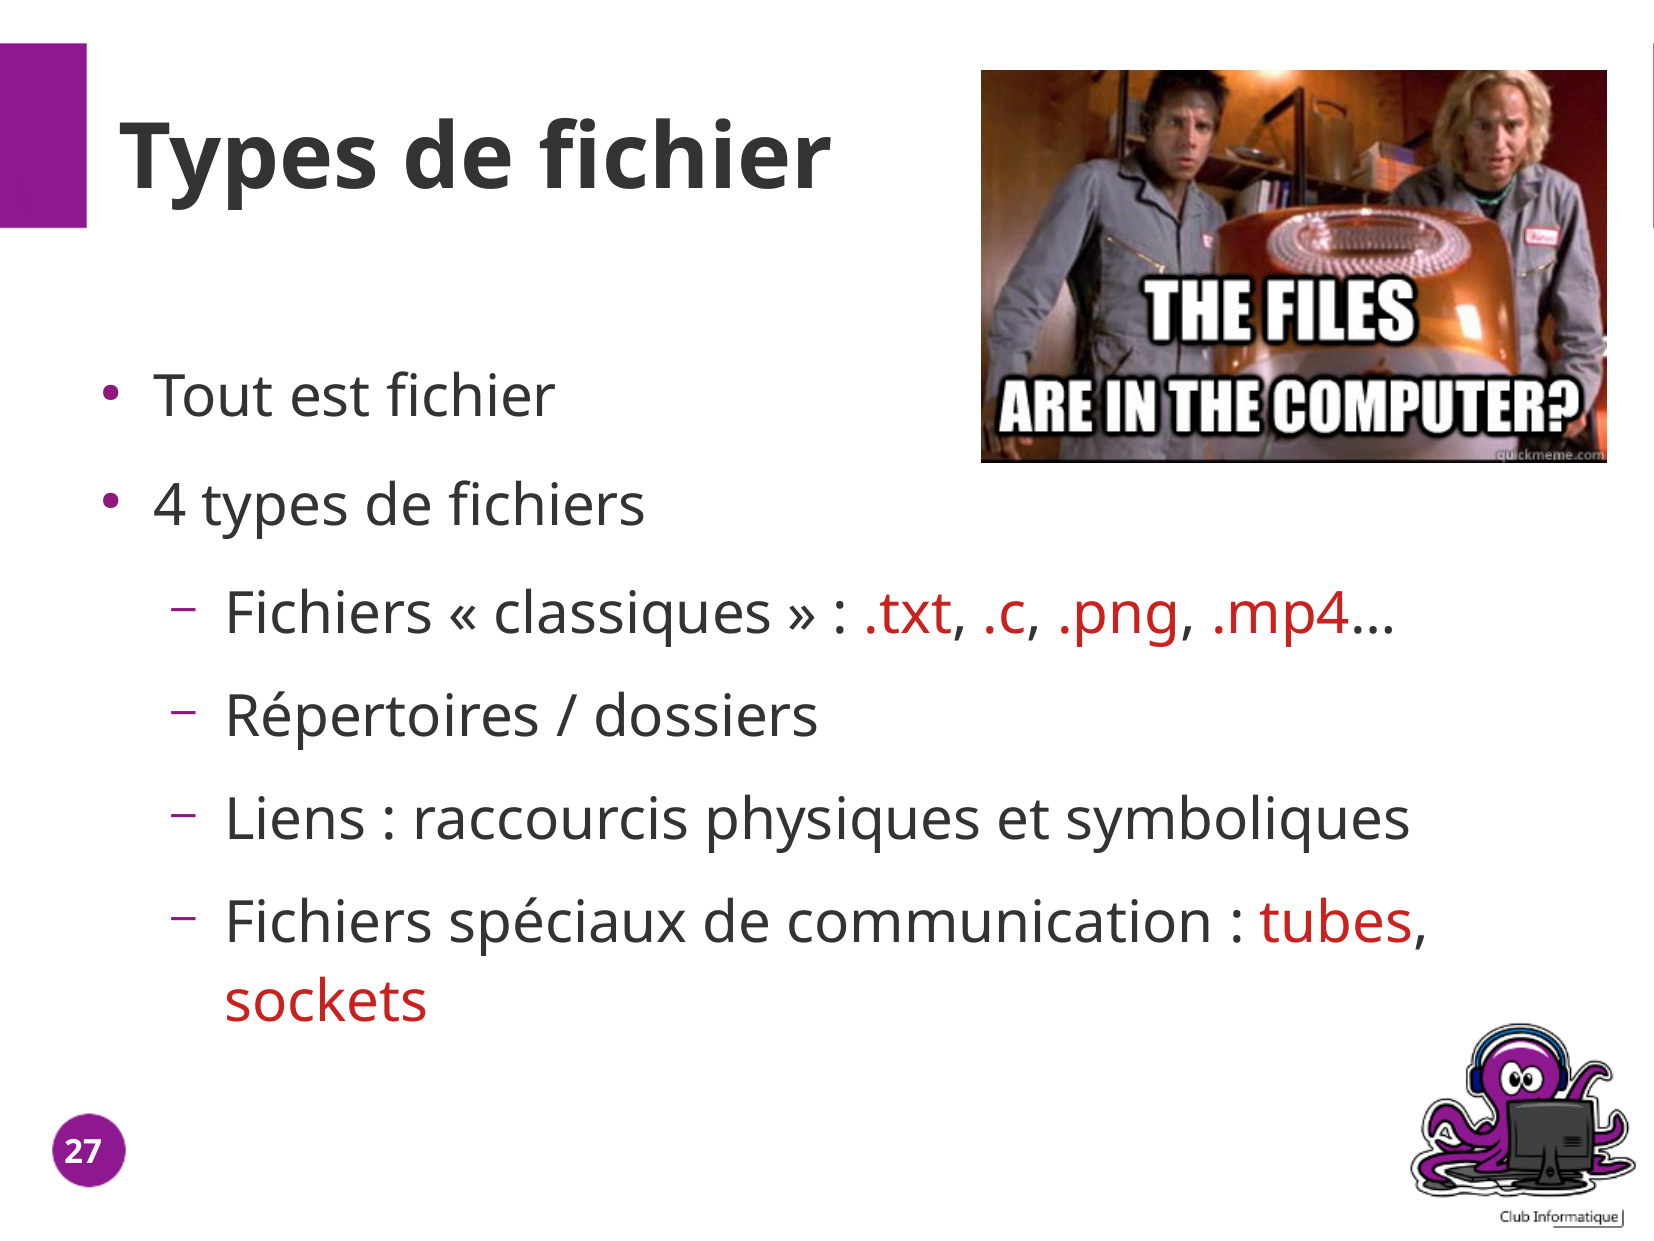

# Types de fichier
Tout est fichier
4 types de fichiers
Fichiers « classiques » : .txt, .c, .png, .mp4…
Répertoires / dossiers
Liens : raccourcis physiques et symboliques
Fichiers spéciaux de communication : tubes, sockets
27